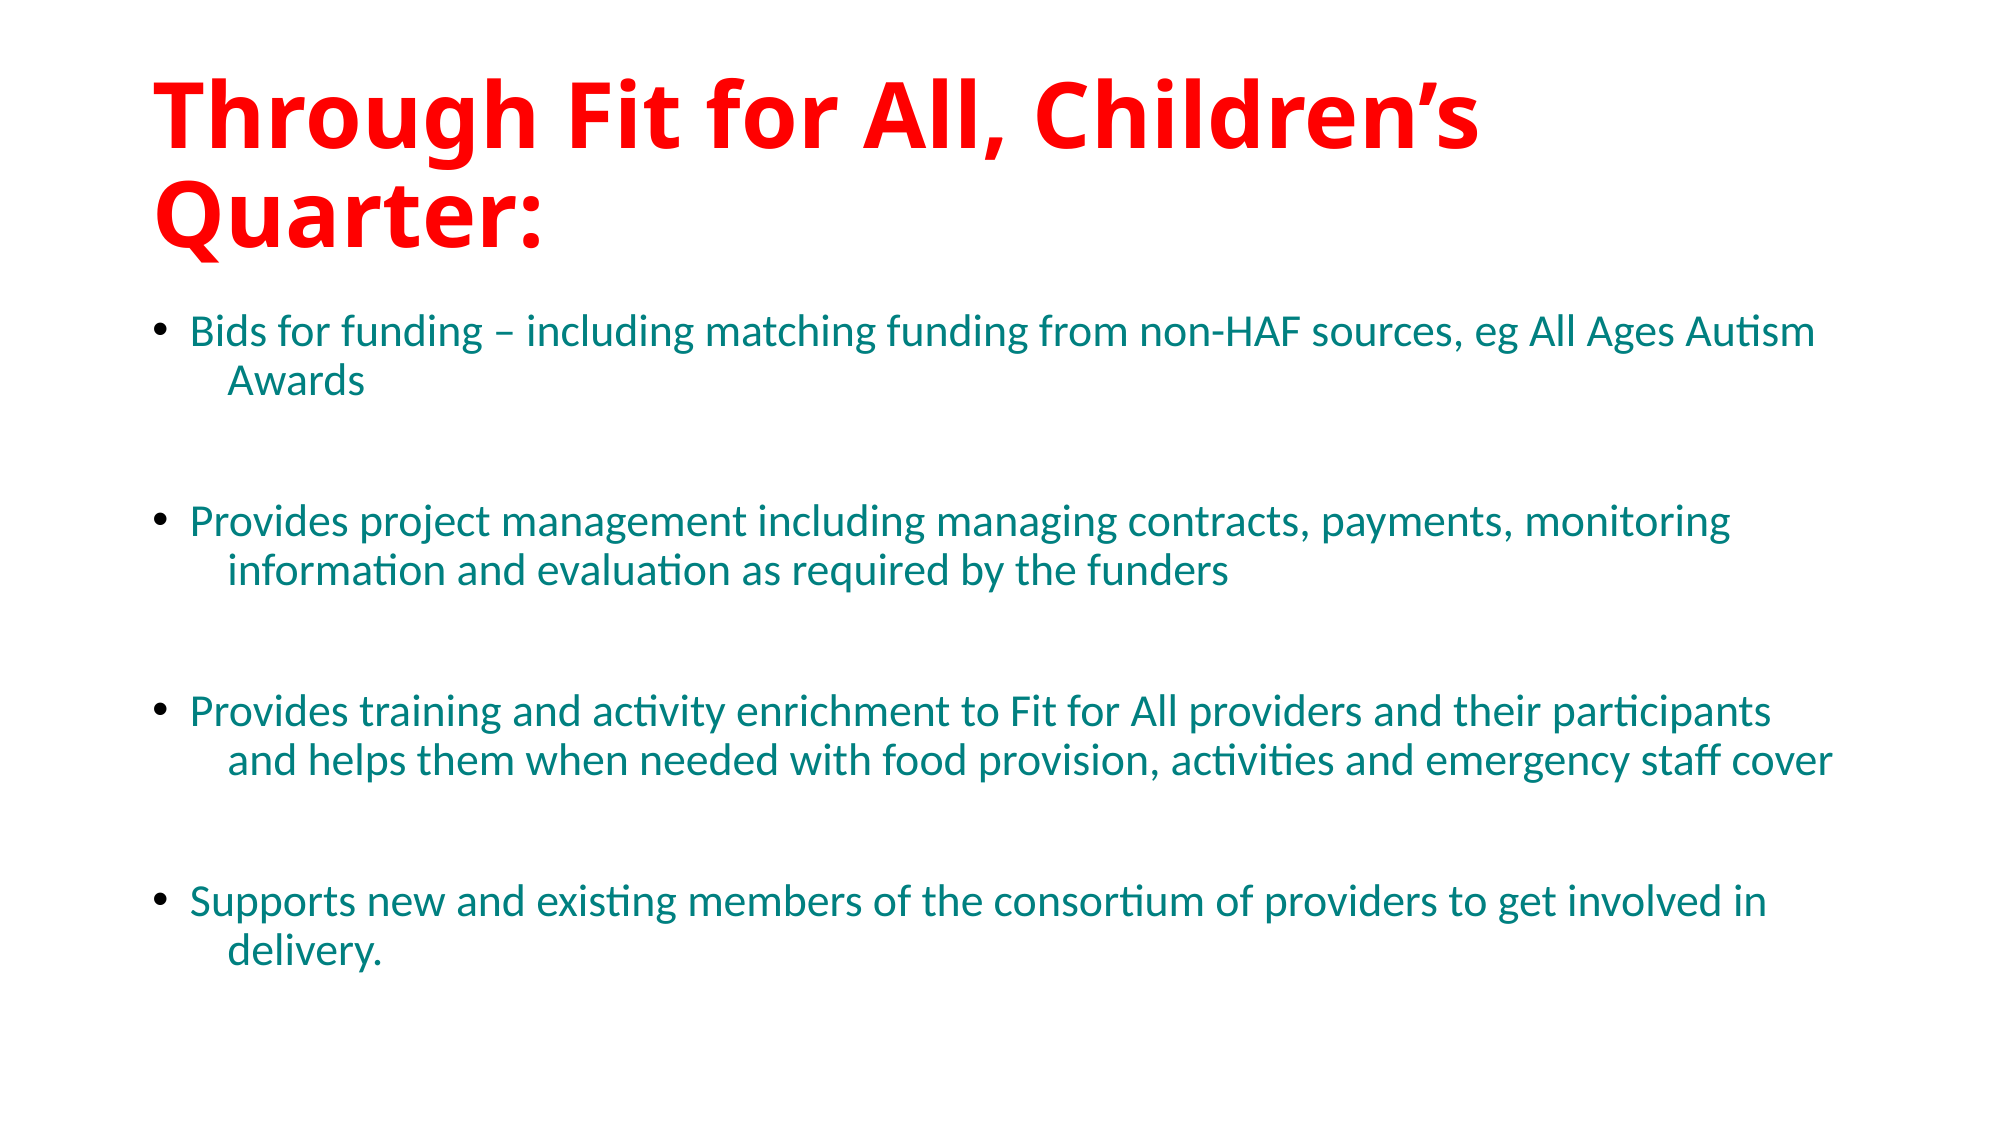

# Through Fit for All, Children’s Quarter:
Bids for funding – including matching funding from non-HAF sources, eg All Ages Autism Awards
Provides project management including managing contracts, payments, monitoring information and evaluation as required by the funders
Provides training and activity enrichment to Fit for All providers and their participants and helps them when needed with food provision, activities and emergency staff cover
Supports new and existing members of the consortium of providers to get involved in delivery.